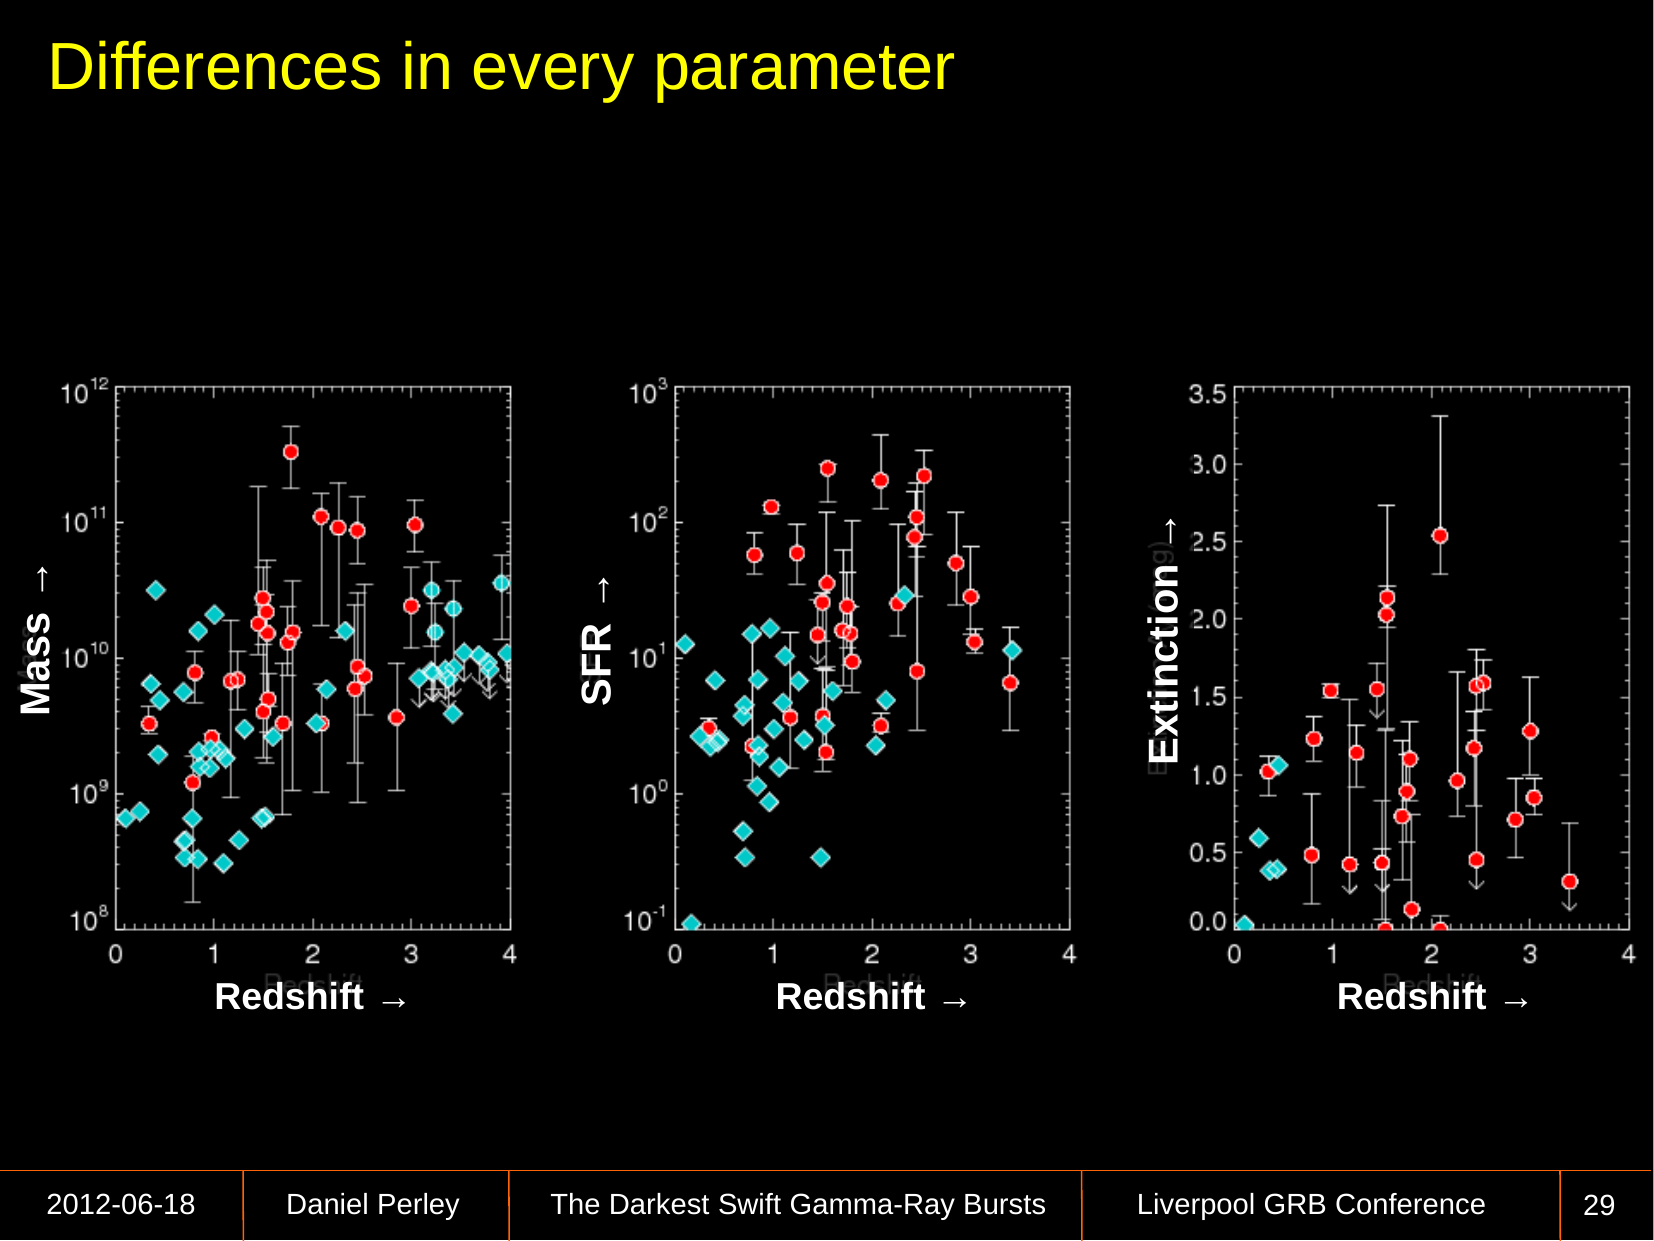

# Differences in every parameter
Mass →
SFR →
Extinction →
Redshift →
Redshift →
Redshift →
29